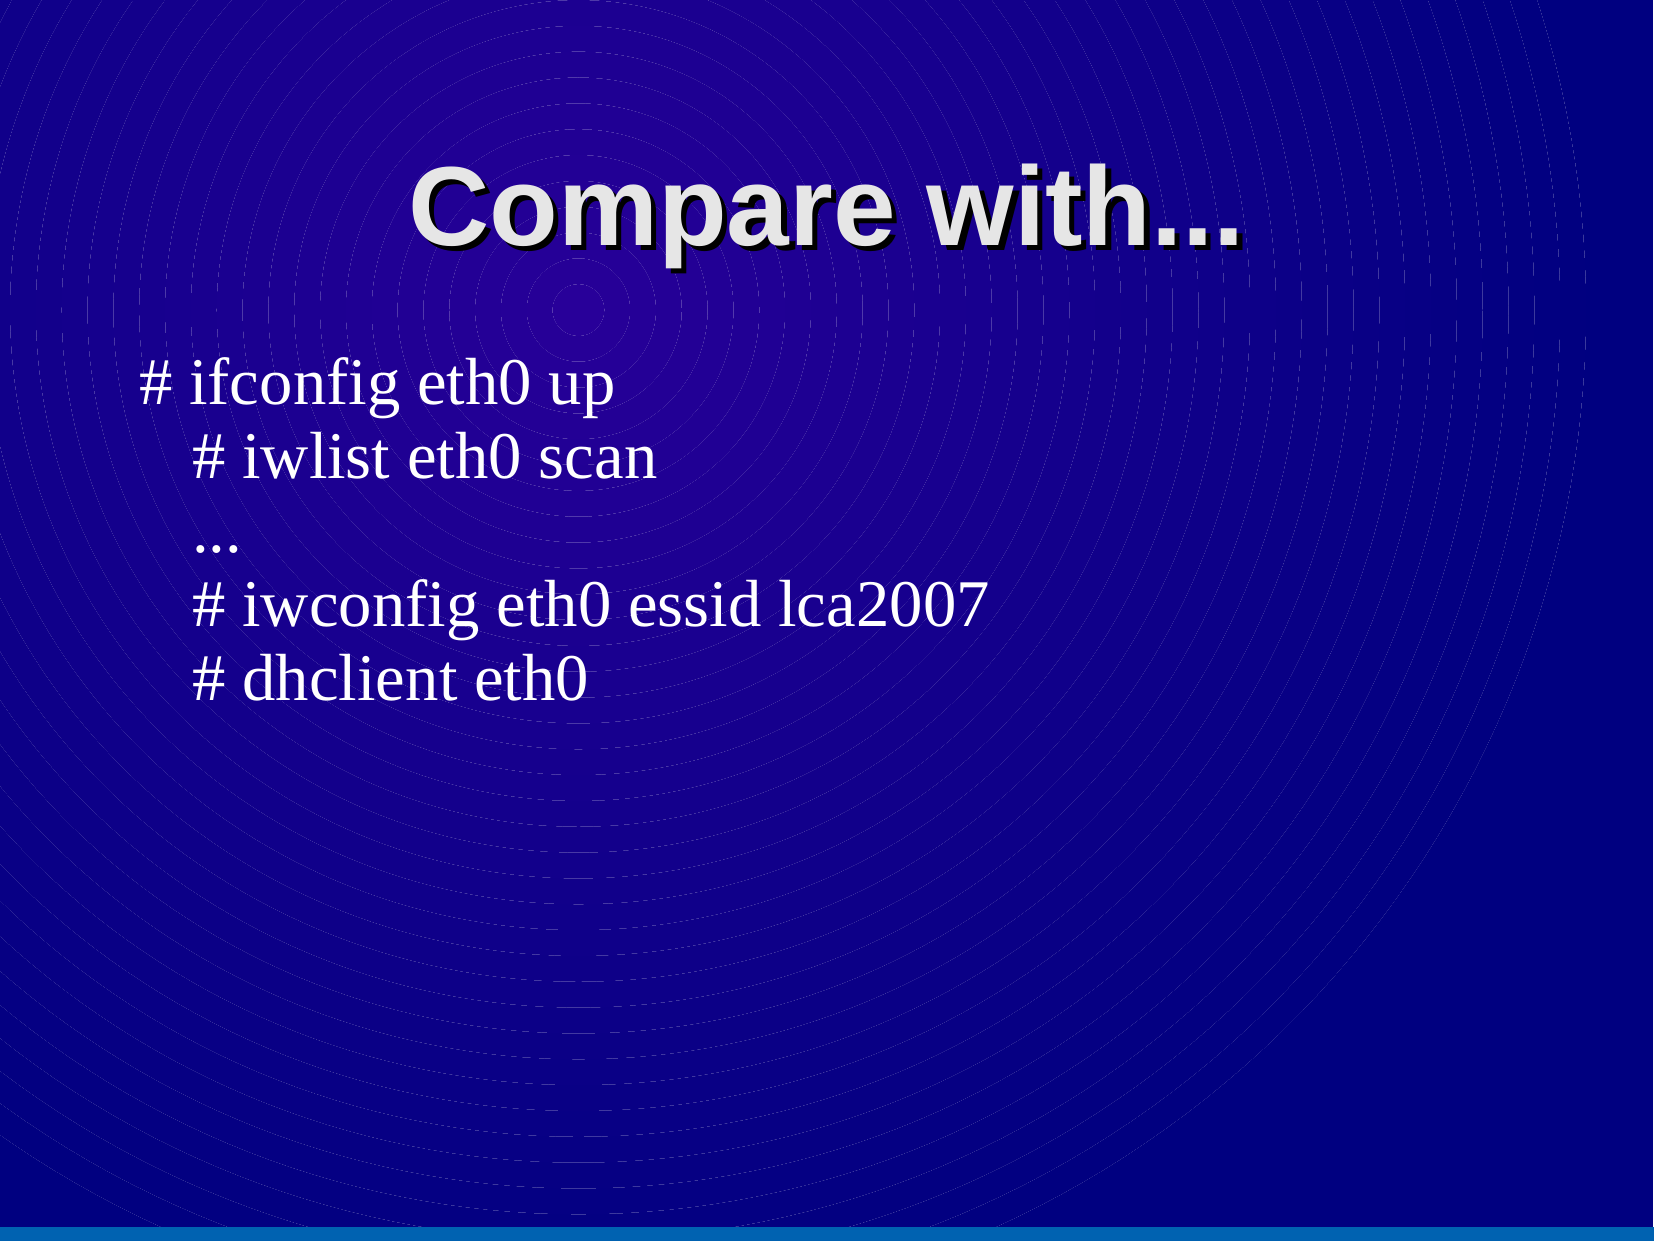

# Compare with...
# ifconfig eth0 up # iwlist eth0 scan ... # iwconfig eth0 essid lca2007 # dhclient eth0